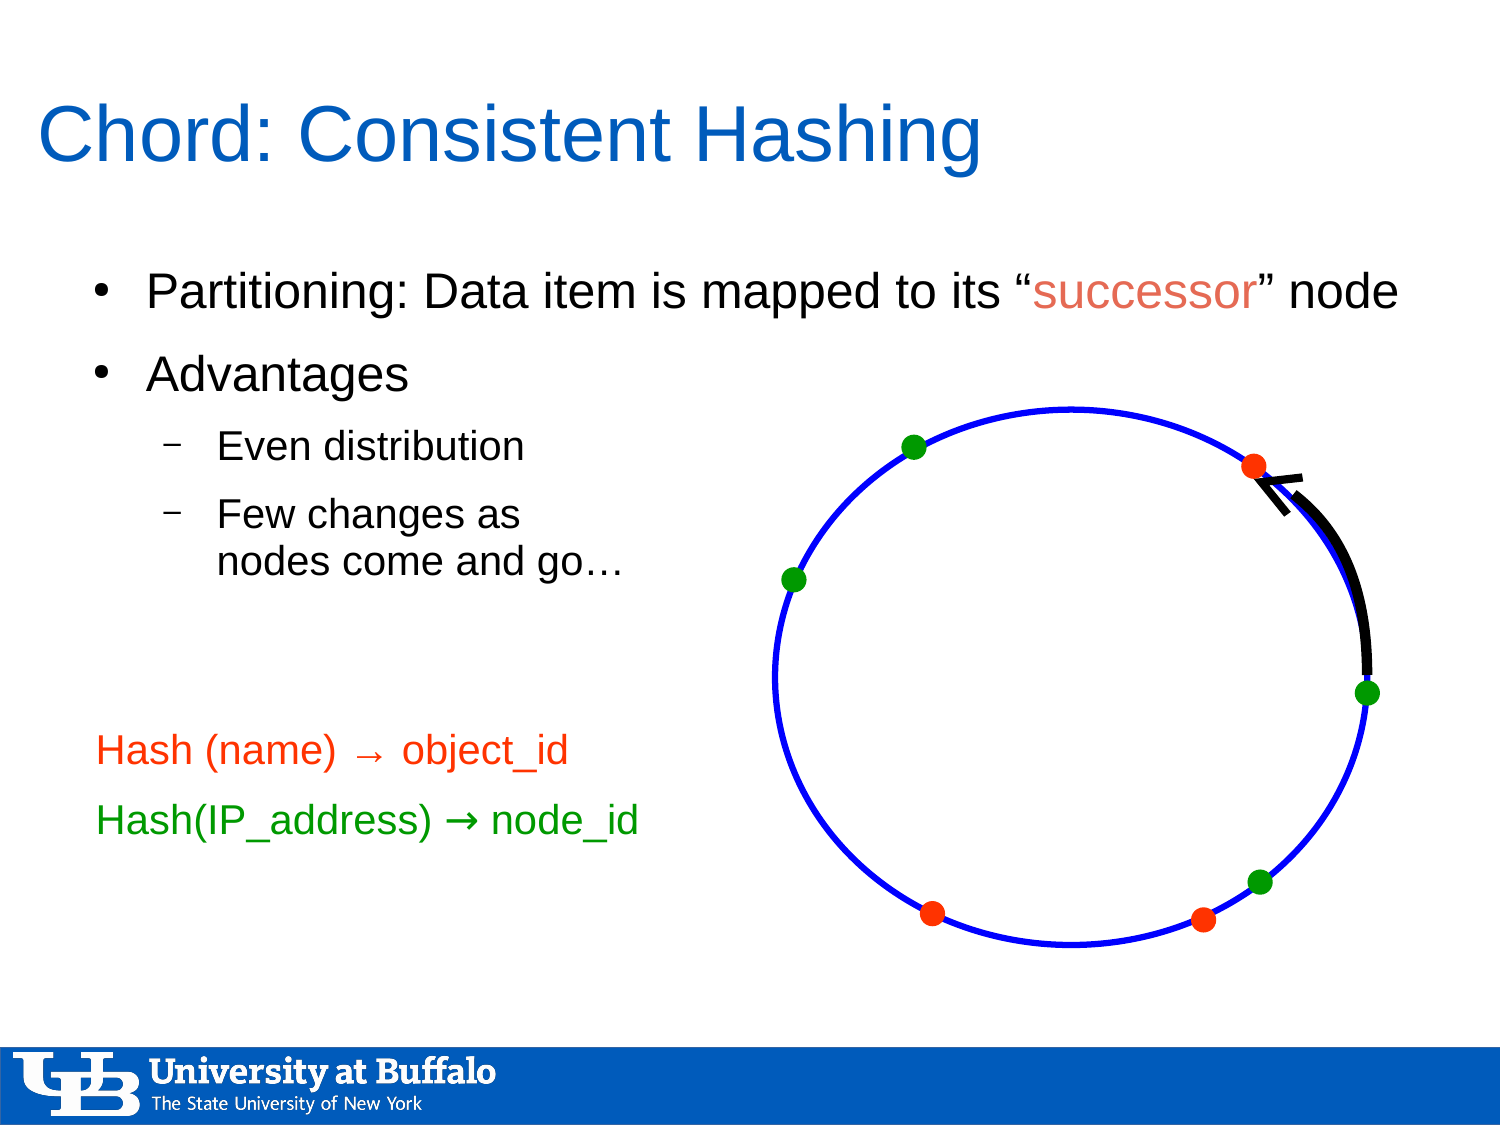

# Chord: Consistent Hashing
Partitioning: Data item is mapped to its “successor” node
Advantages
Even distribution
Few changes as
nodes come and go…
Hash (name) → object_id
Hash(IP_address) → node_id